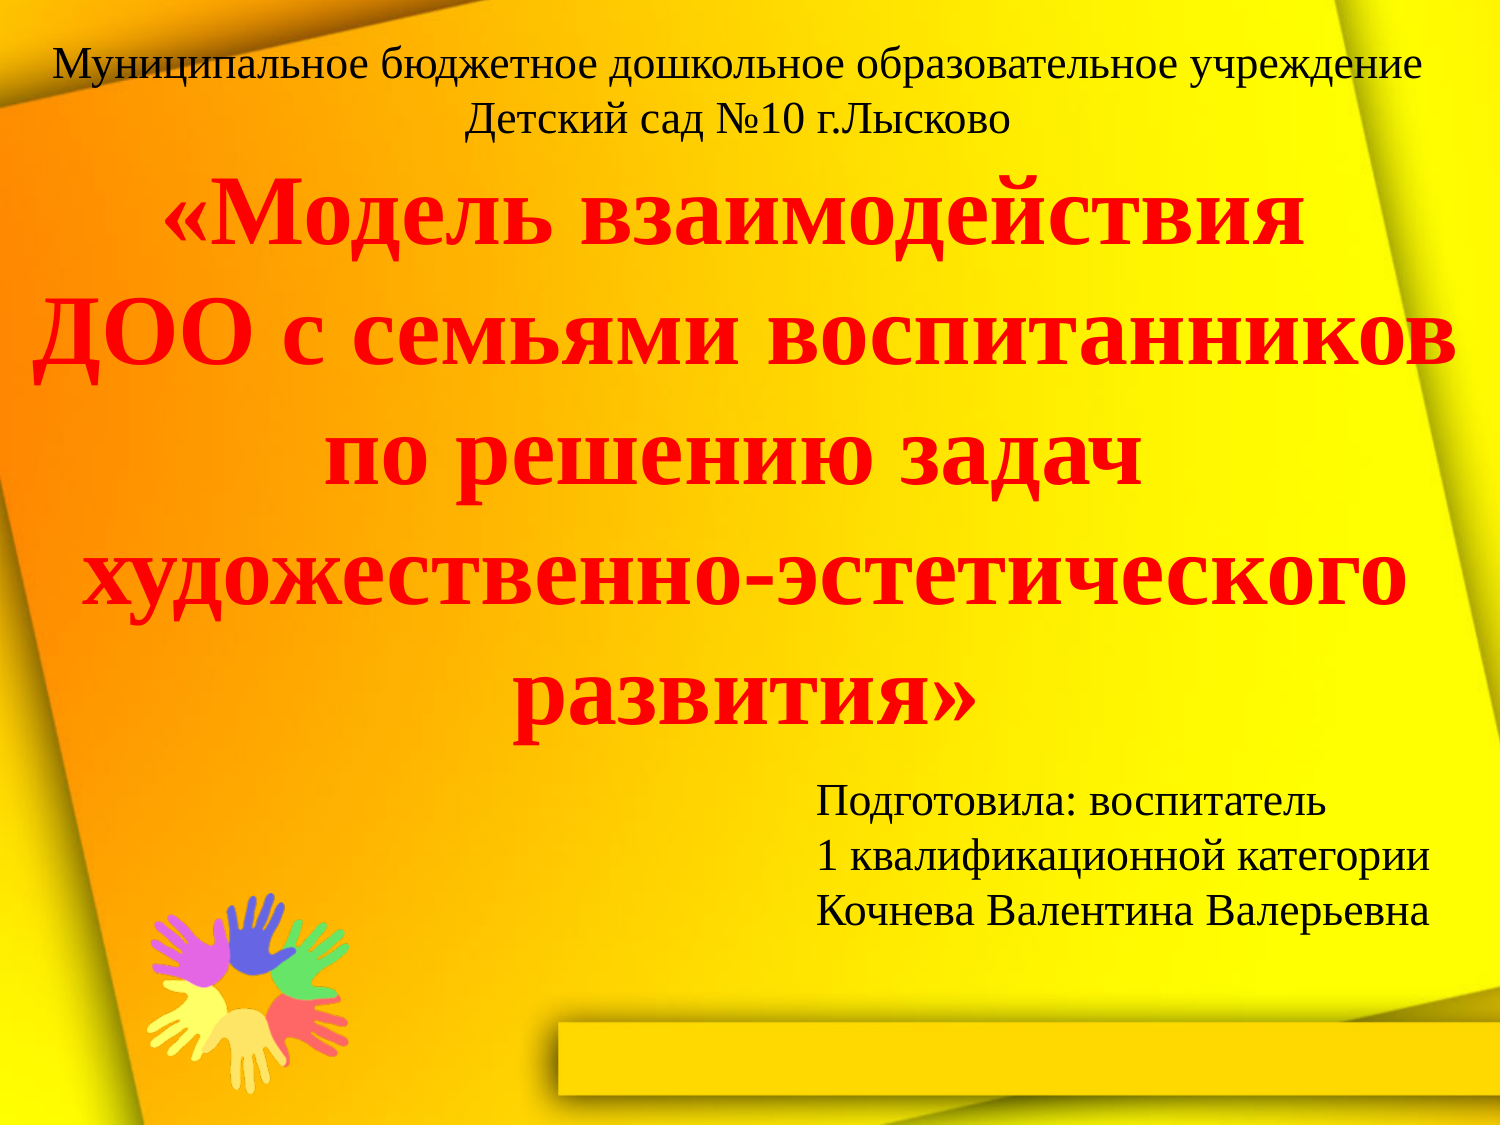

Муниципальное бюджетное дошкольное образовательное учреждение
Детский сад №10 г.Лысково
«Модель взаимодействия
ДОО с семьями воспитанников по решению задач
художественно-эстетического развития»
Подготовила: воспитатель
1 квалификационной категории
Кочнева Валентина Валерьевна